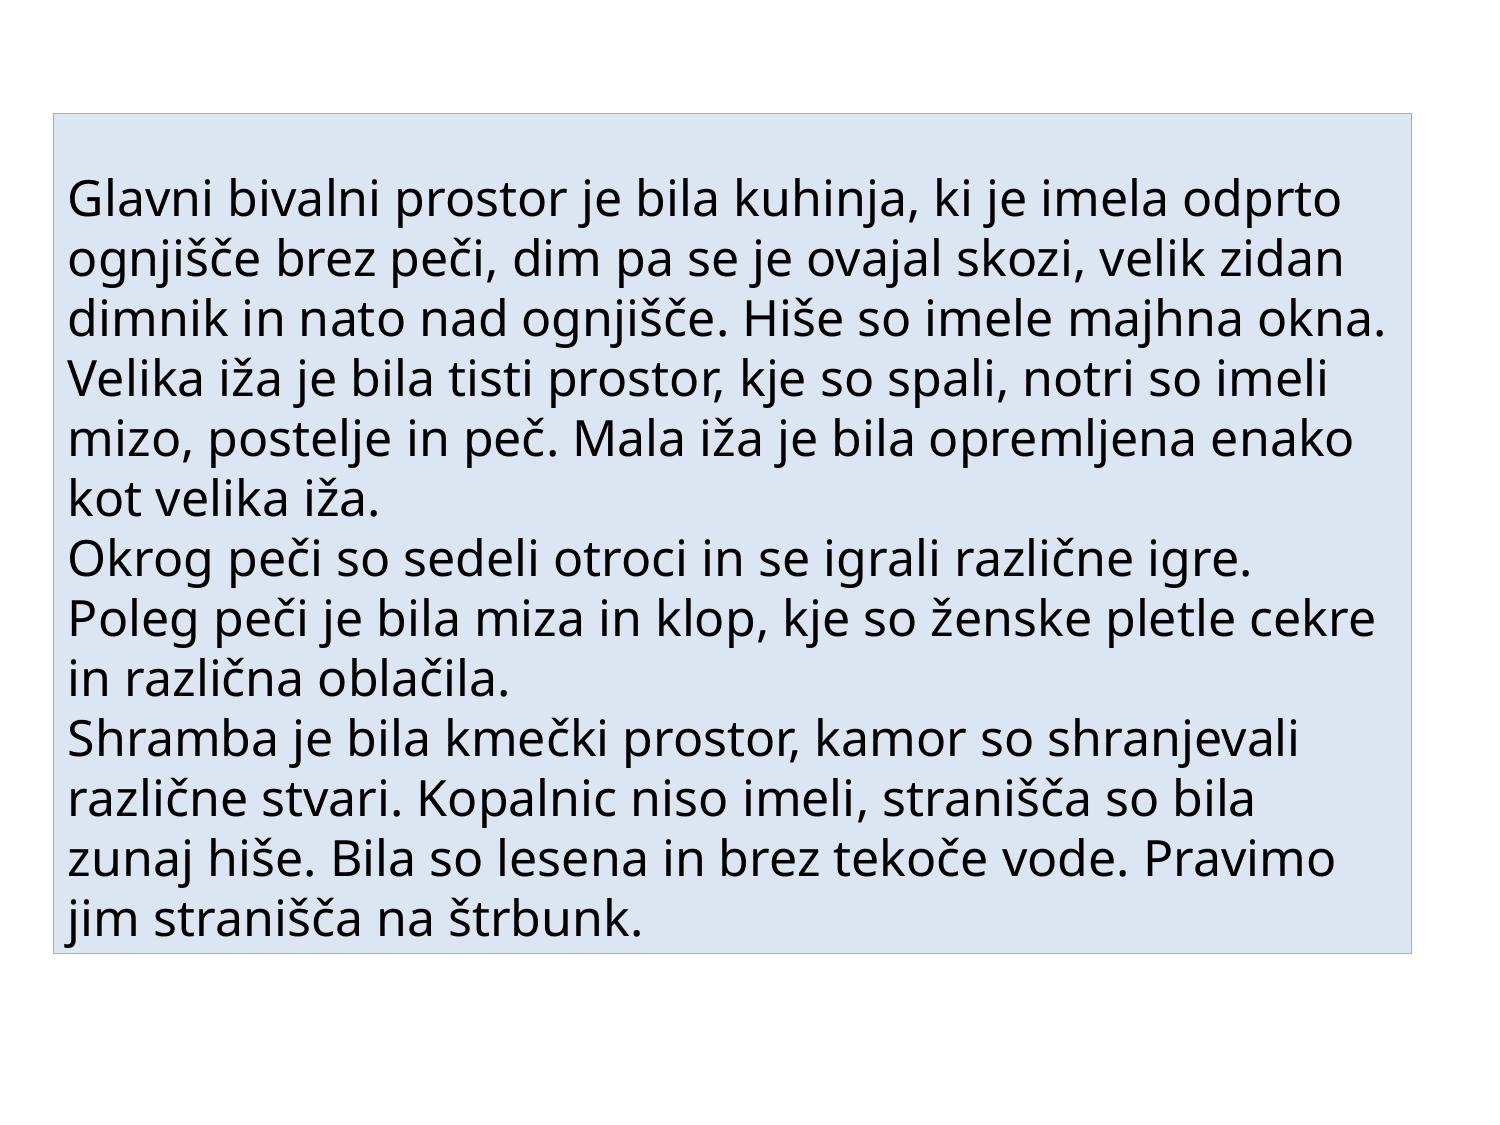

Glavni bivalni prostor je bila kuhinja, ki je imela odprto ognjišče brez peči, dim pa se je ovajal skozi, velik zidan dimnik in nato nad ognjišče. Hiše so imele majhna okna.
Velika iža je bila tisti prostor, kje so spali, notri so imeli mizo, postelje in peč. Mala iža je bila opremljena enako kot velika iža.
Okrog peči so sedeli otroci in se igrali različne igre. Poleg peči je bila miza in klop, kje so ženske pletle cekre in različna oblačila.
Shramba je bila kmečki prostor, kamor so shranjevali različne stvari. Kopalnic niso imeli, stranišča so bila zunaj hiše. Bila so lesena in brez tekoče vode. Pravimo jim stranišča na štrbunk.